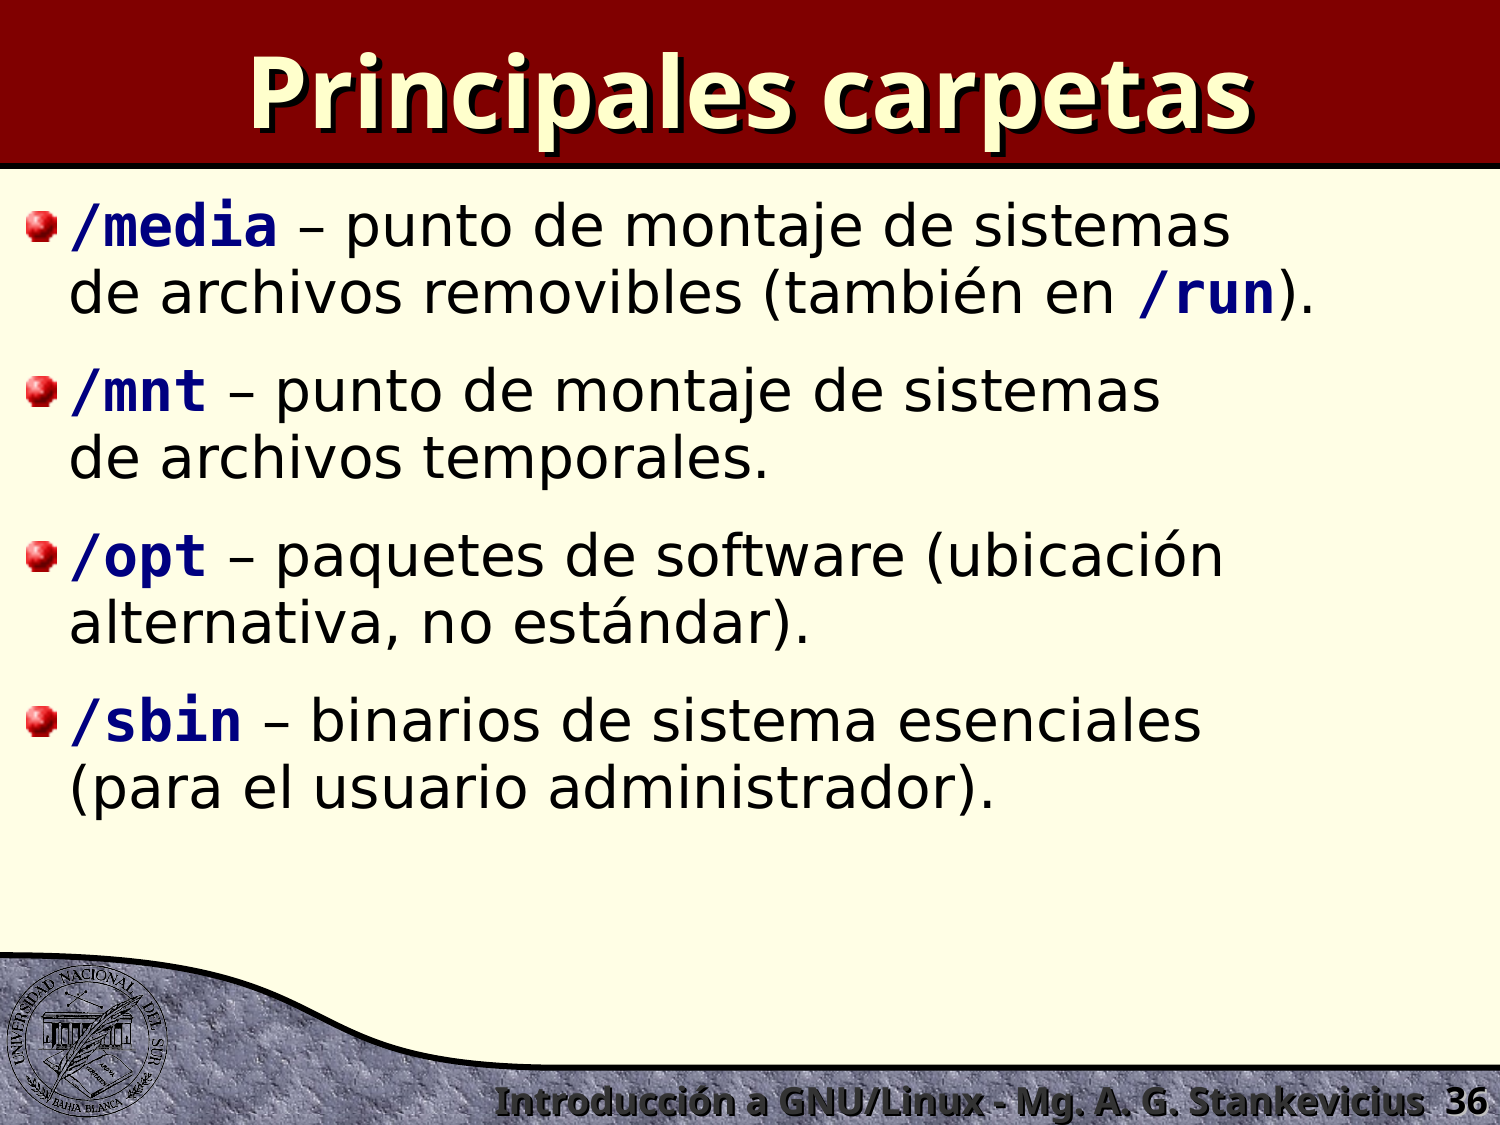

# Principales carpetas
/media – punto de montaje de sistemas
de archivos removibles (también en /run).
/mnt – punto de montaje de sistemas
de archivos temporales.
/opt – paquetes de software (ubicación alternativa, no estándar).
/sbin – binarios de sistema esenciales
(para el usuario administrador).
36